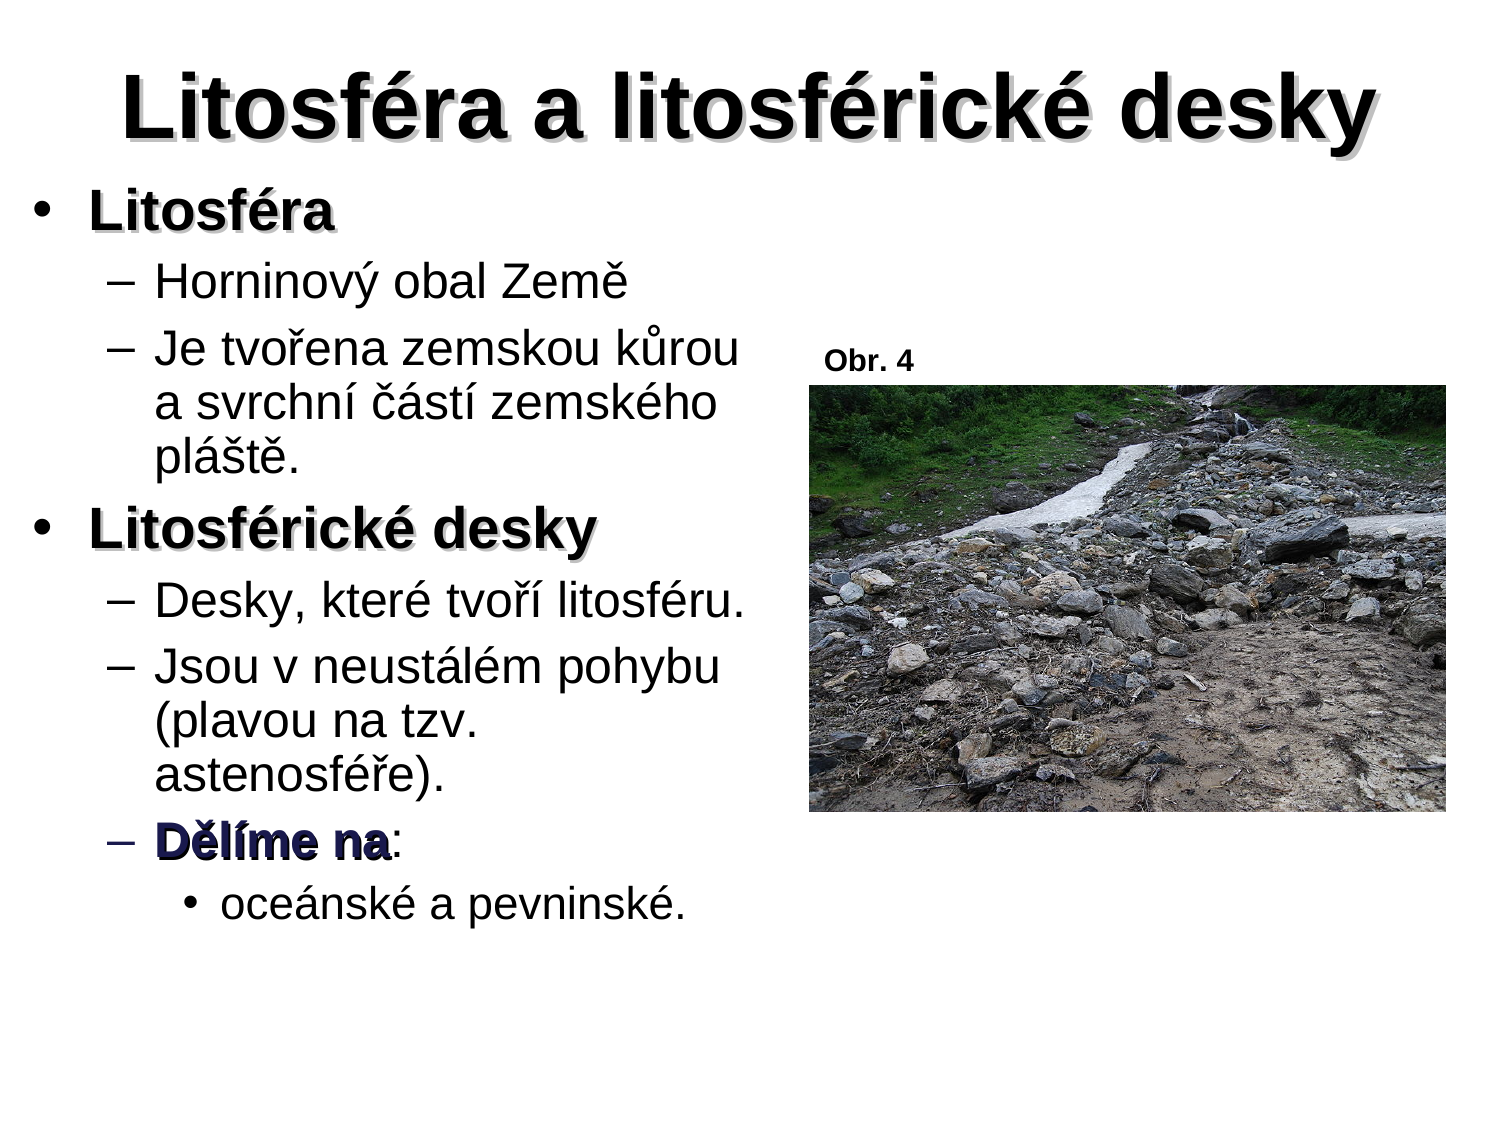

# Litosféra a litosférické desky
Litosféra
Horninový obal Země
Je tvořena zemskou kůrou a svrchní částí zemského pláště.
Litosférické desky
Desky, které tvoří litosféru.
Jsou v neustálém pohybu (plavou na tzv. astenosféře).
Dělíme na:
oceánské a pevninské.
Obr. 4